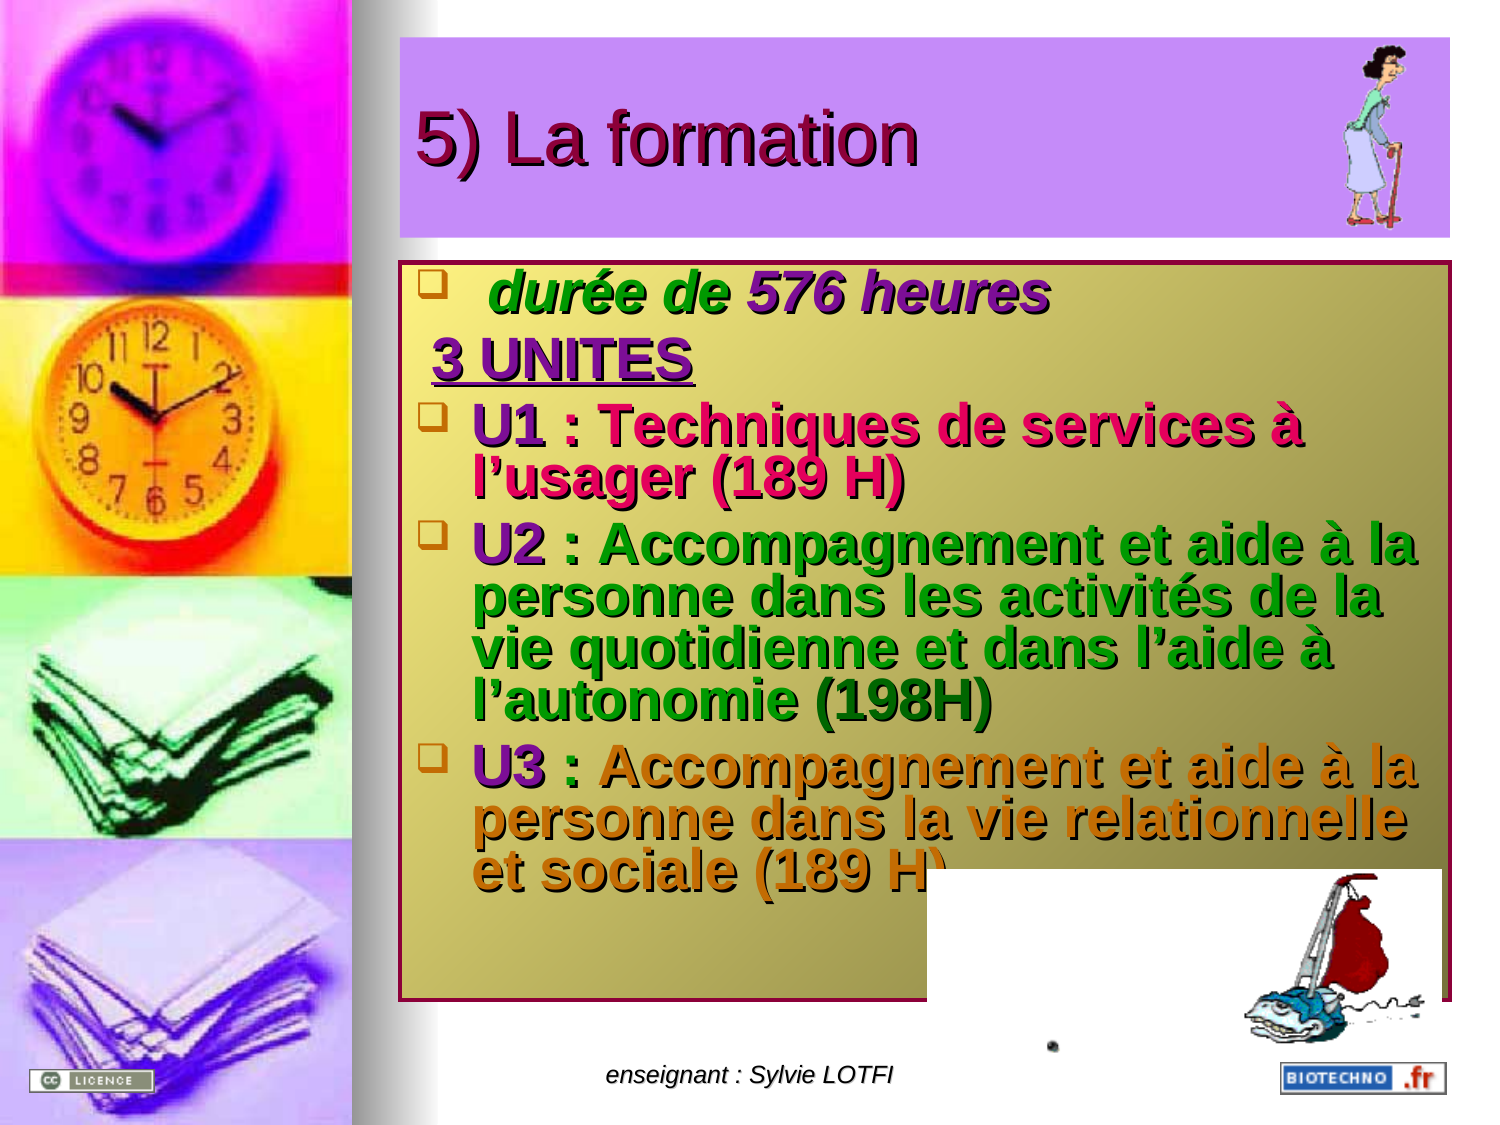

# 5) La formation
 durée de 576 heures
 3 UNITES
U1 : Techniques de services à l’usager (189 H)
U2 : Accompagnement et aide à la personne dans les activités de la vie quotidienne et dans l’aide à l’autonomie (198H)
U3 : Accompagnement et aide à la personne dans la vie relationnelle et sociale (189 H)